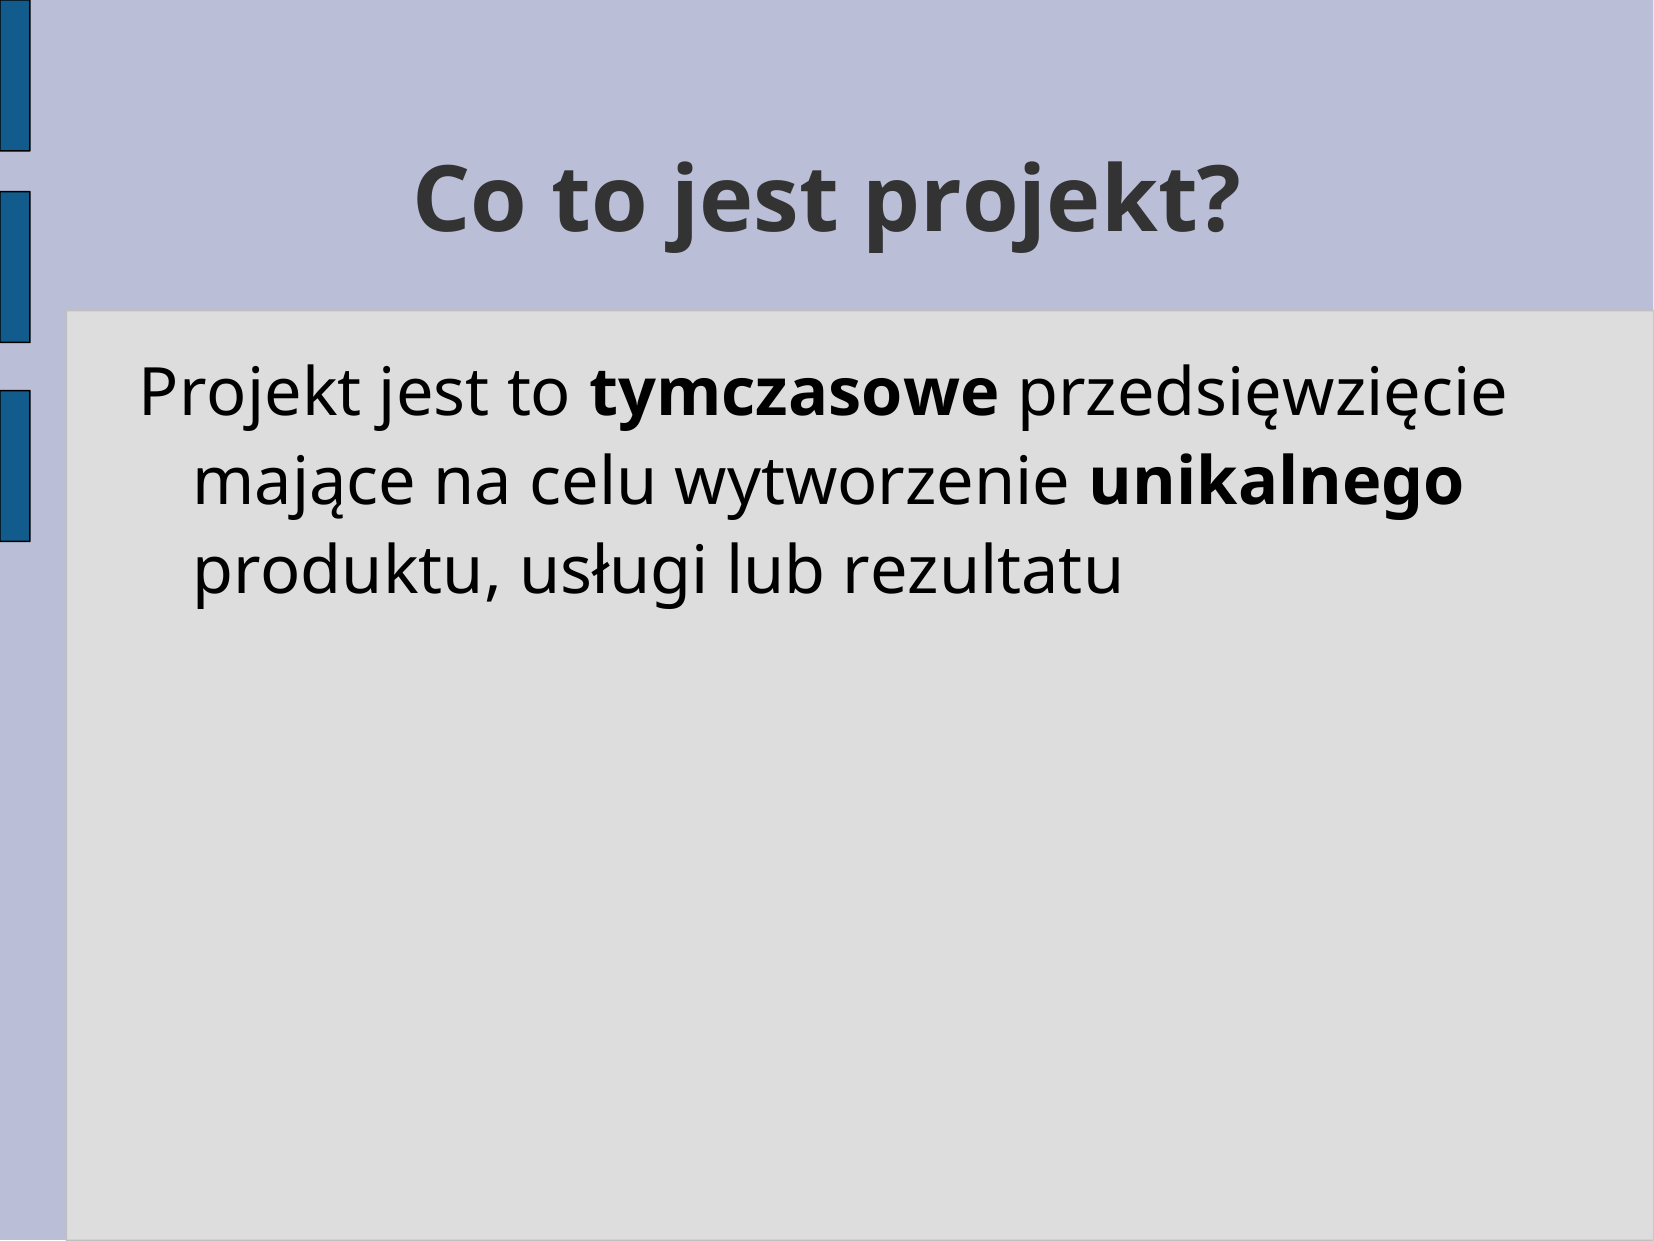

# Co to jest projekt?
Projekt jest to tymczasowe przedsięwzięcie mające na celu wytworzenie unikalnego produktu, usługi lub rezultatu